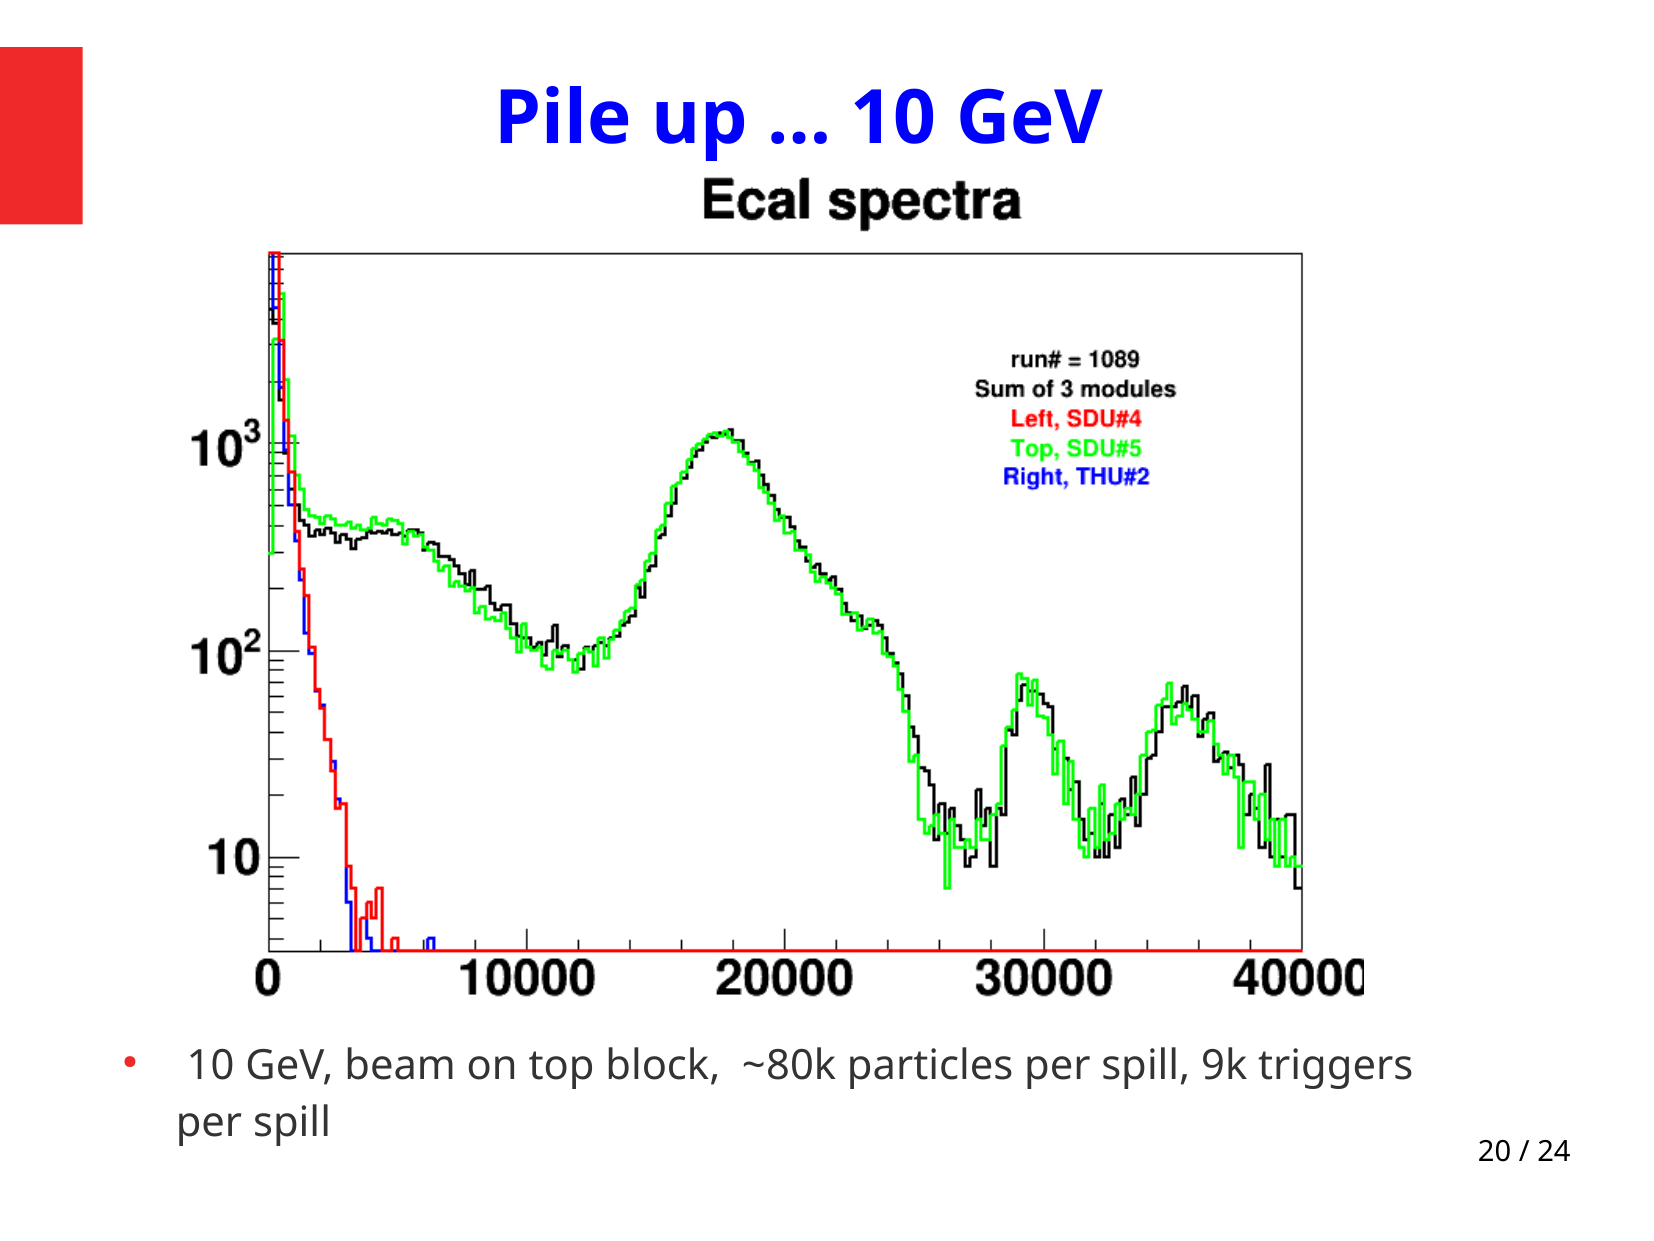

# Pile up … 10 GeV
 10 GeV, beam on top block, ~80k particles per spill, 9k triggers per spill
20